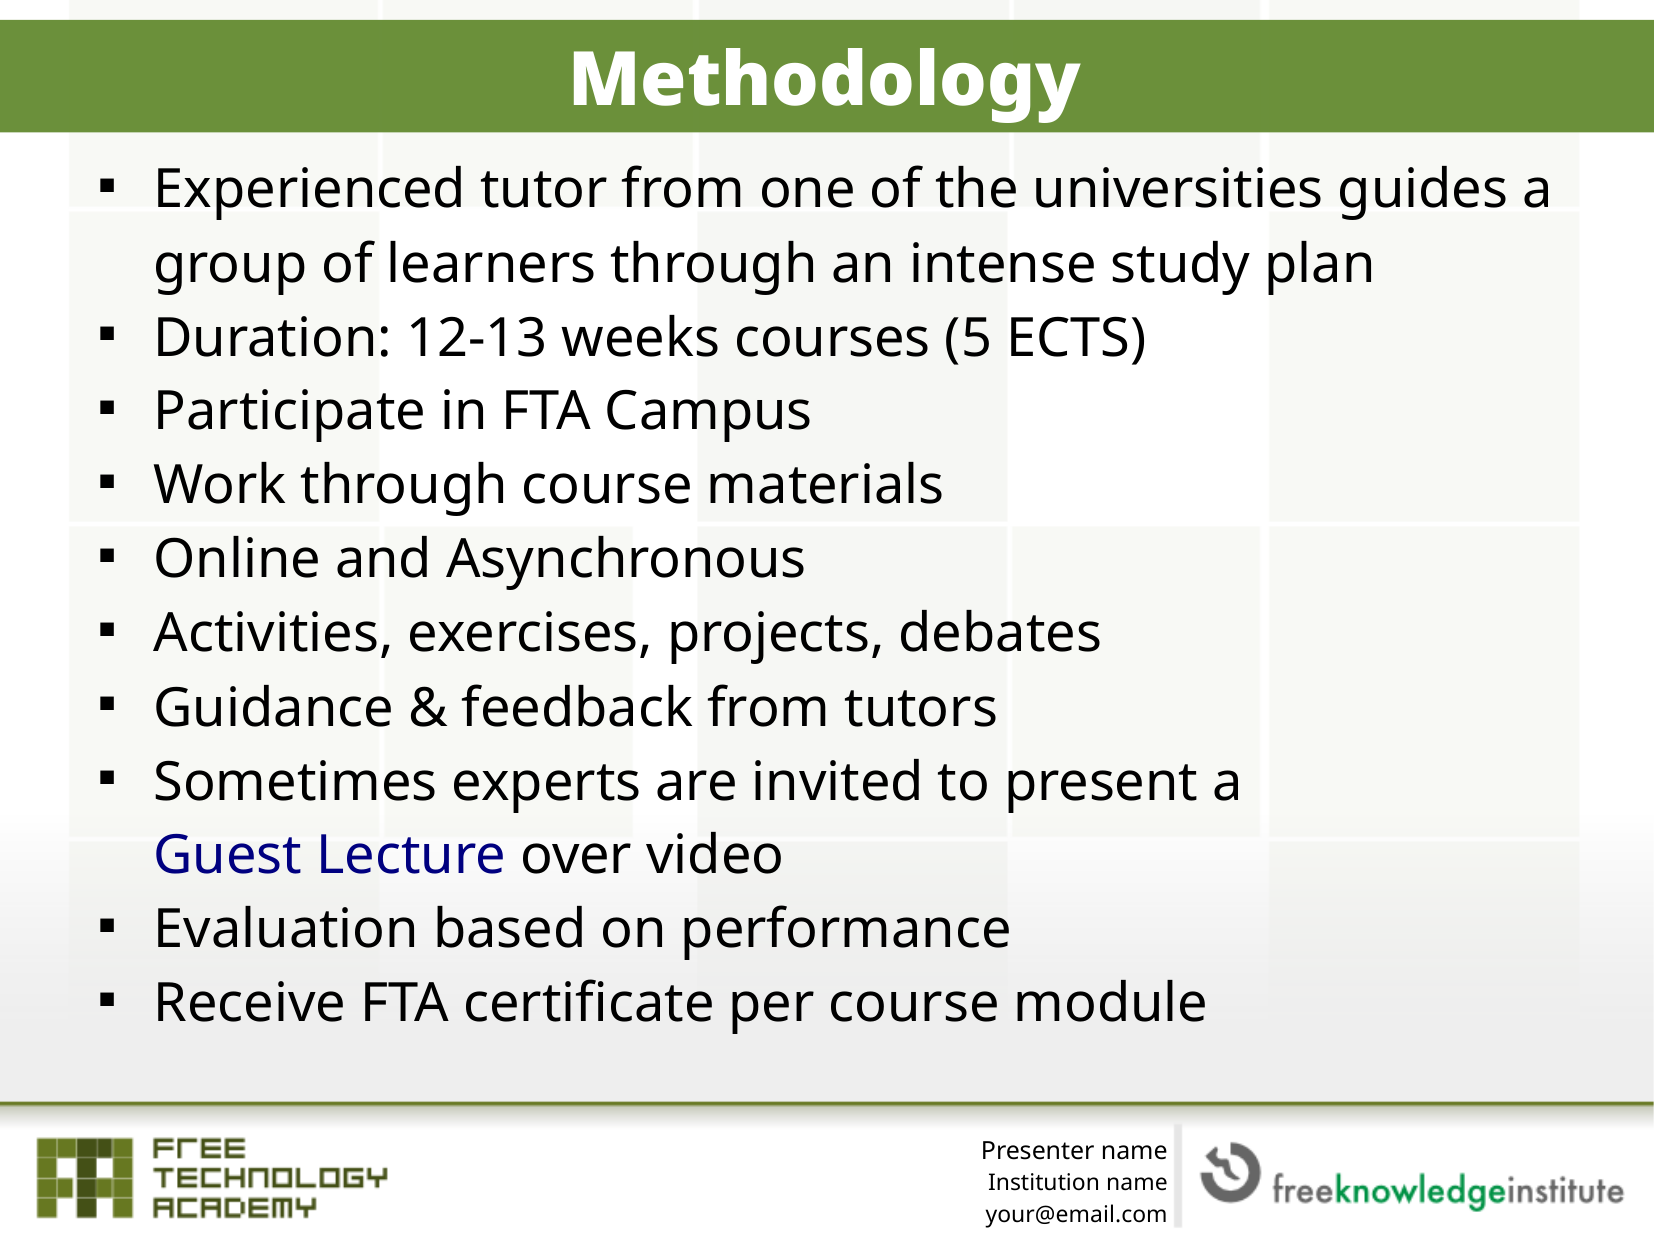

# Methodology
Experienced tutor from one of the universities guides a group of learners through an intense study plan
Duration: 12-13 weeks courses (5 ECTS)
Participate in FTA Campus
Work through course materials
Online and Asynchronous
Activities, exercises, projects, debates
Guidance & feedback from tutors
Sometimes experts are invited to present a Guest Lecture over video
Evaluation based on performance
Receive FTA certificate per course module